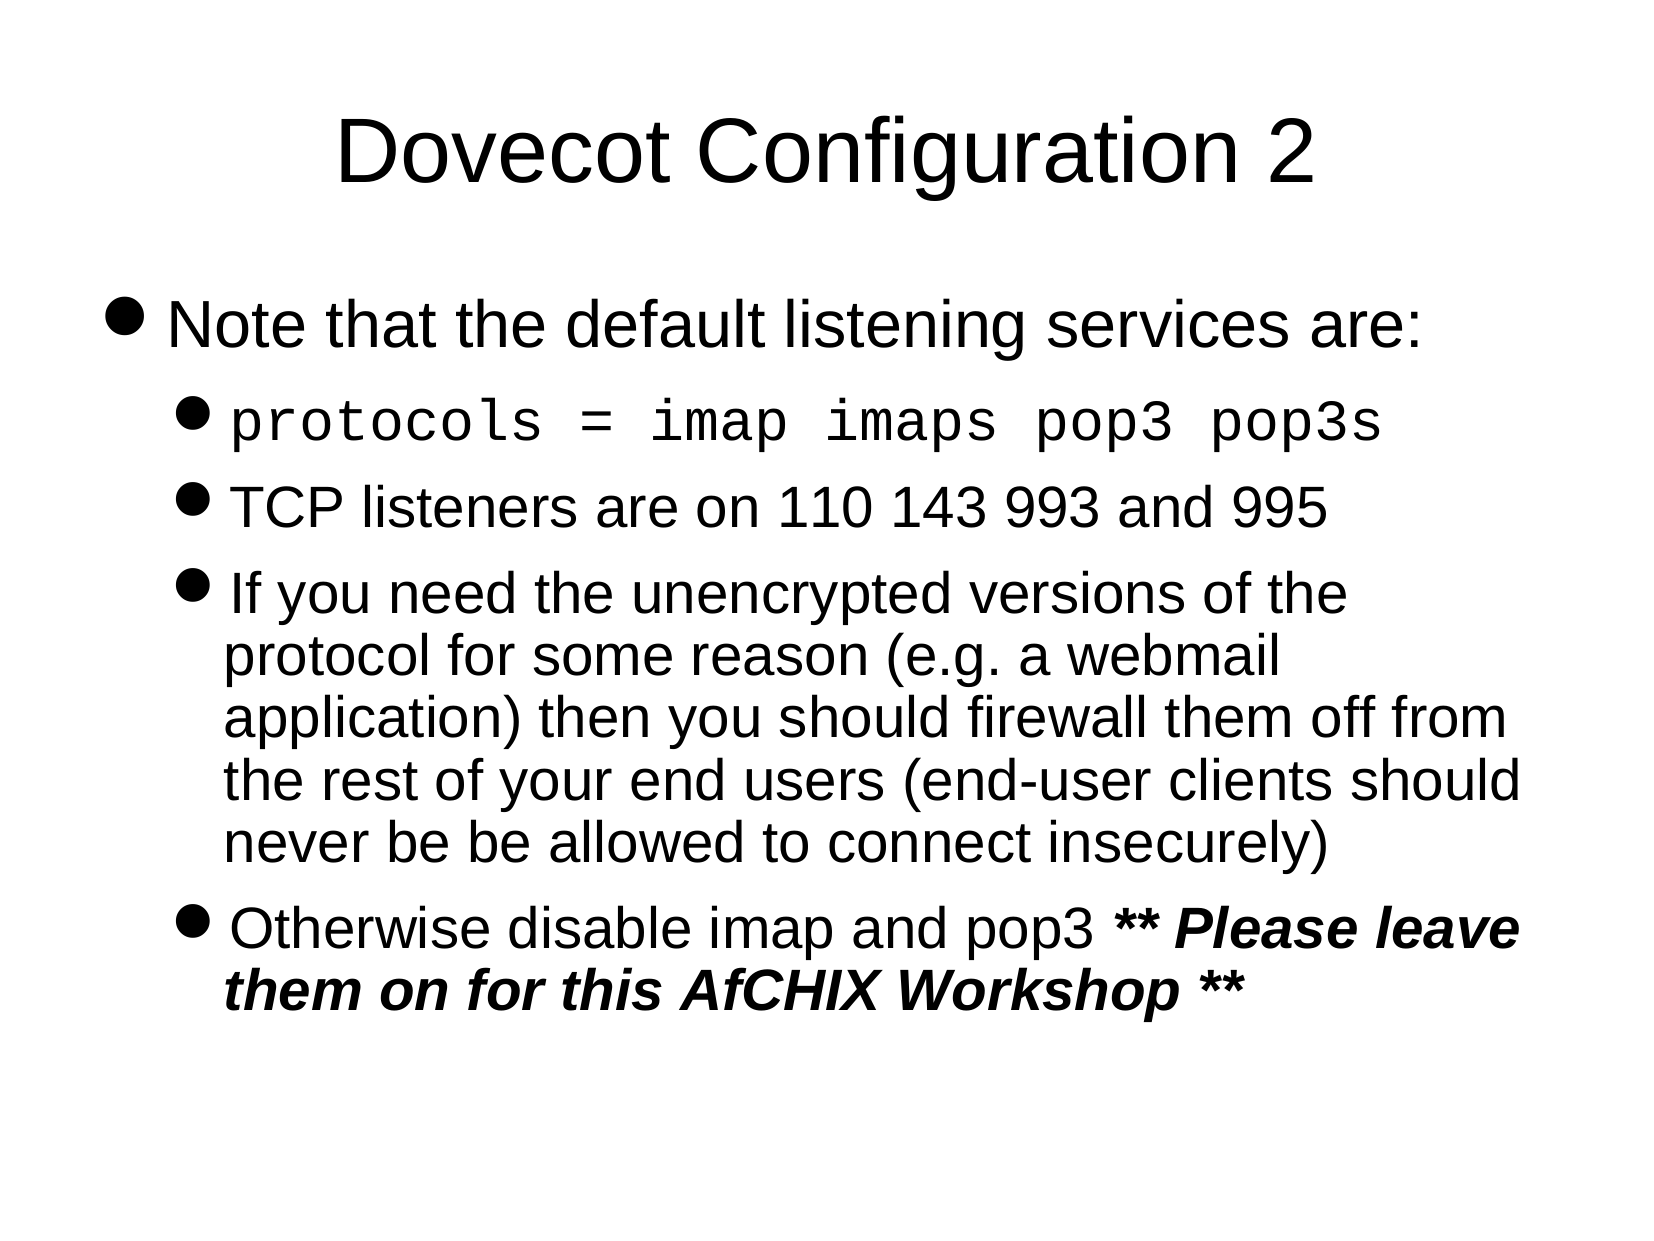

Dovecot Configuration 2
Note that the default listening services are:
protocols = imap imaps pop3 pop3s
TCP listeners are on 110 143 993 and 995
If you need the unencrypted versions of the protocol for some reason (e.g. a webmail application) then you should firewall them off from the rest of your end users (end-user clients should never be be allowed to connect insecurely)
Otherwise disable imap and pop3 ** Please leave them on for this AfCHIX Workshop **